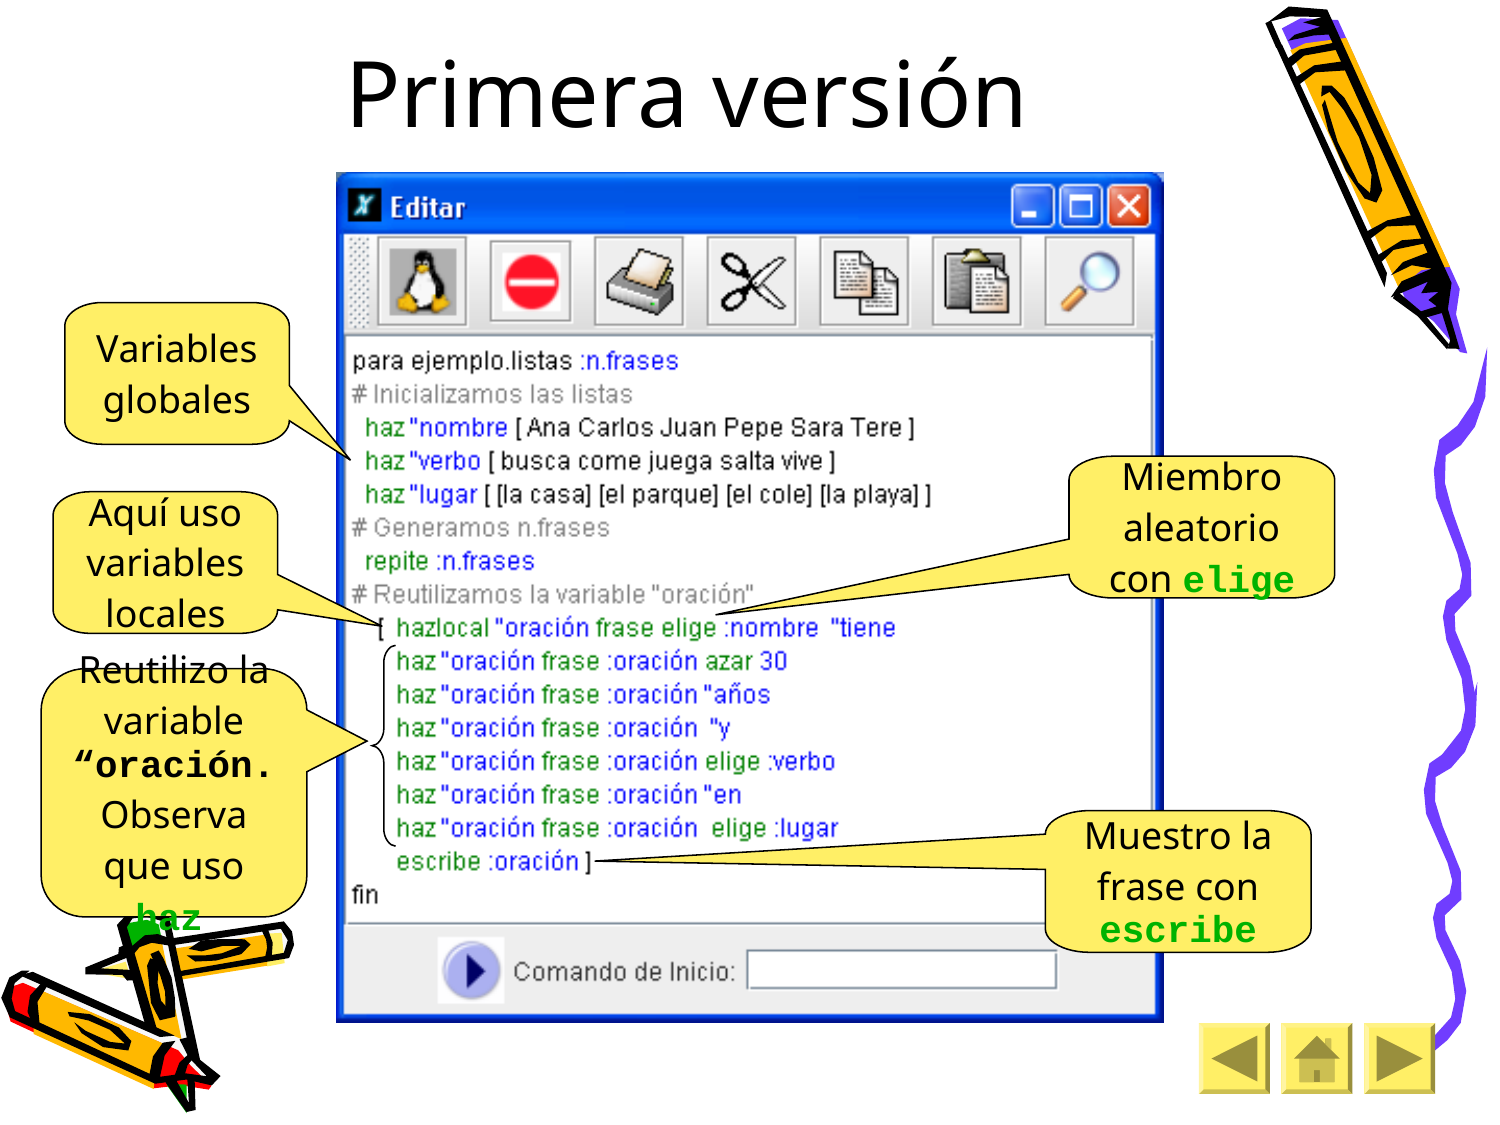

# Primera versión
Variables globales
Miembro aleatorio con elige
Aquí uso variables locales
Reutilizo la variable “oración. Observa que uso haz
Muestro la frase con escribe